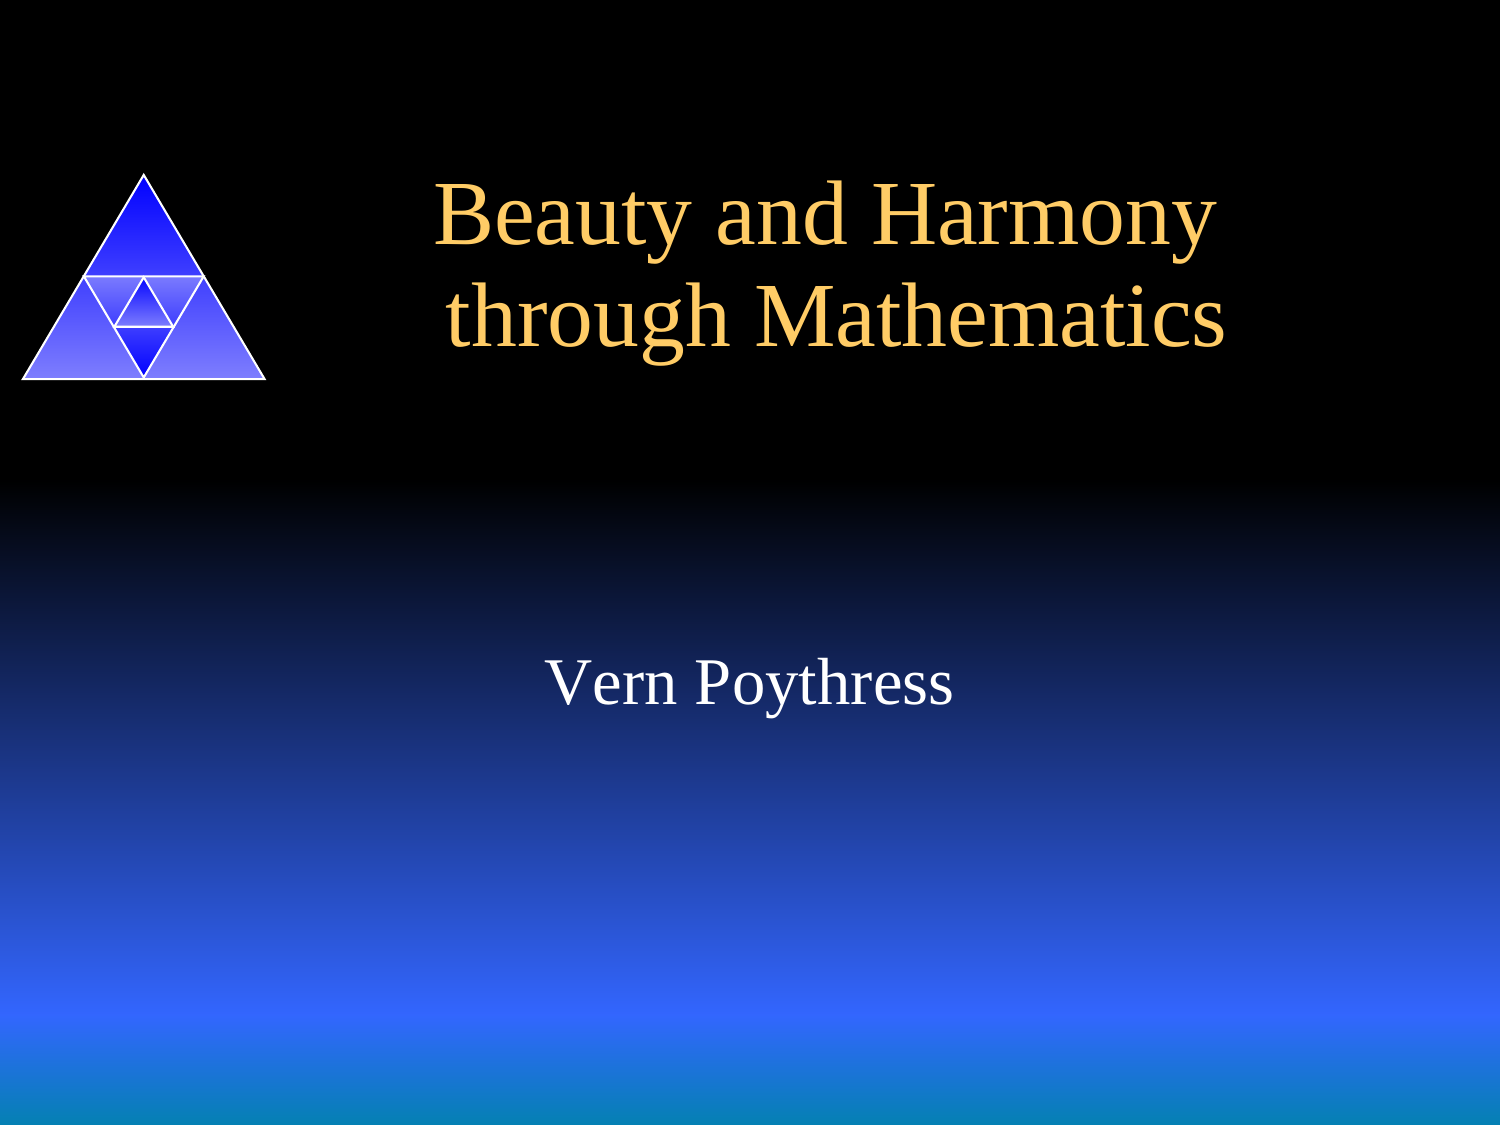

# Beauty and Harmony through Mathematics
Vern Poythress